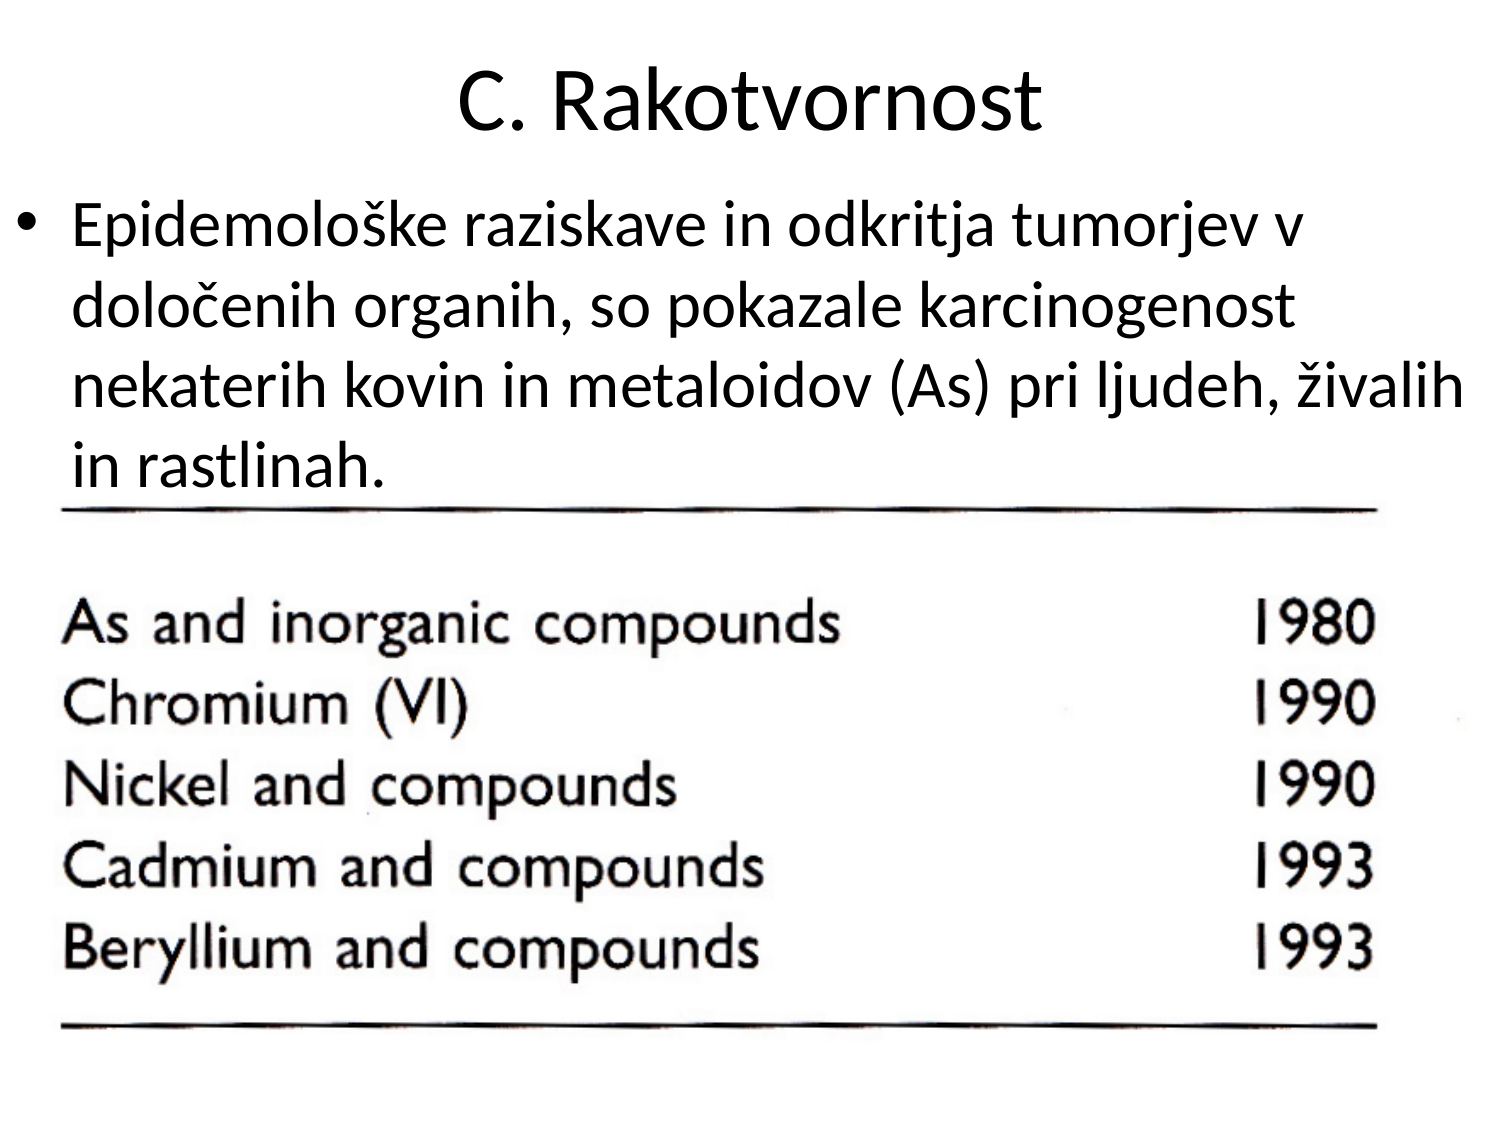

# C. Rakotvornost
Epidemološke raziskave in odkritja tumorjev v določenih organih, so pokazale karcinogenost nekaterih kovin in metaloidov (As) pri ljudeh, živalih in rastlinah.